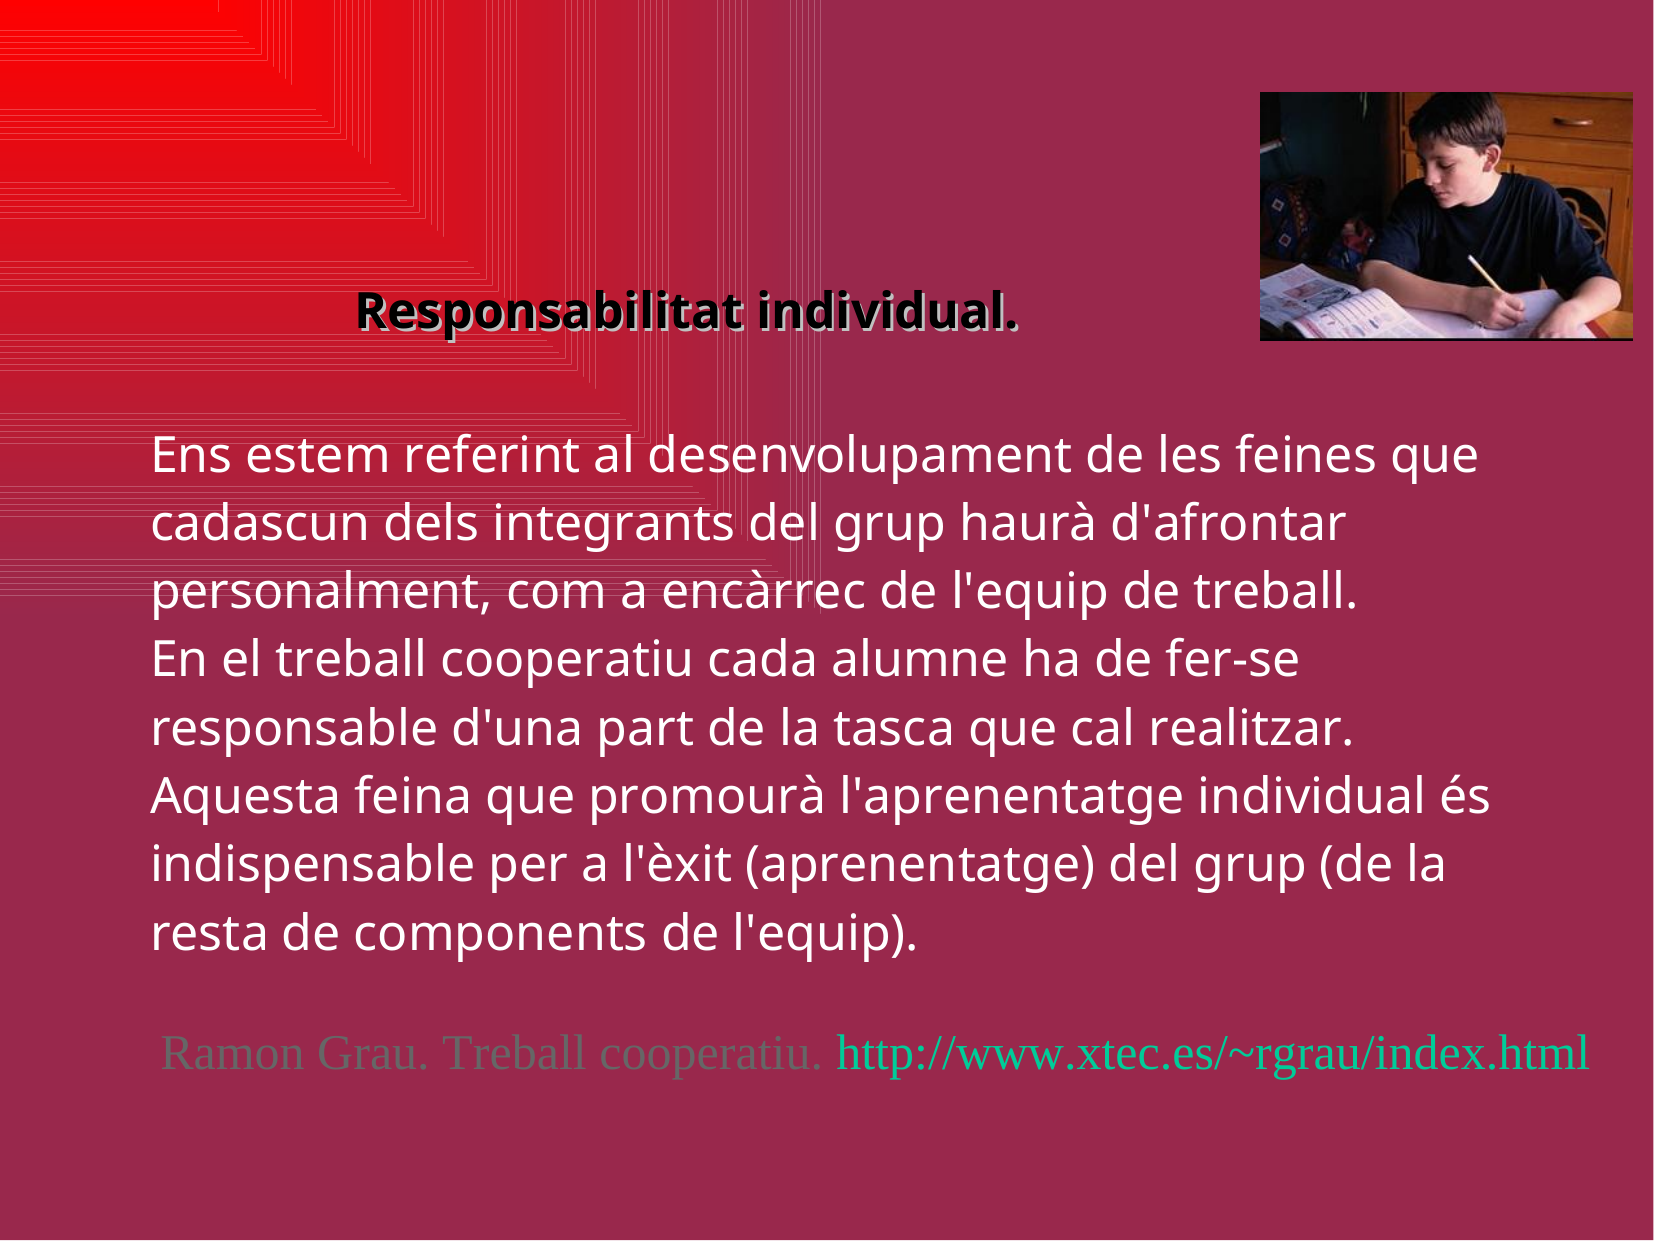

Responsabilitat individual.
Ens estem referint al desenvolupament de les feines que cadascun dels integrants del grup haurà d'afrontar personalment, com a encàrrec de l'equip de treball.
En el treball cooperatiu cada alumne ha de fer-se responsable d'una part de la tasca que cal realitzar. Aquesta feina que promourà l'aprenentatge individual és indispensable per a l'èxit (aprenentatge) del grup (de la resta de components de l'equip).
Ramon Grau. Treball cooperatiu. http://www.xtec.es/~rgrau/index.html